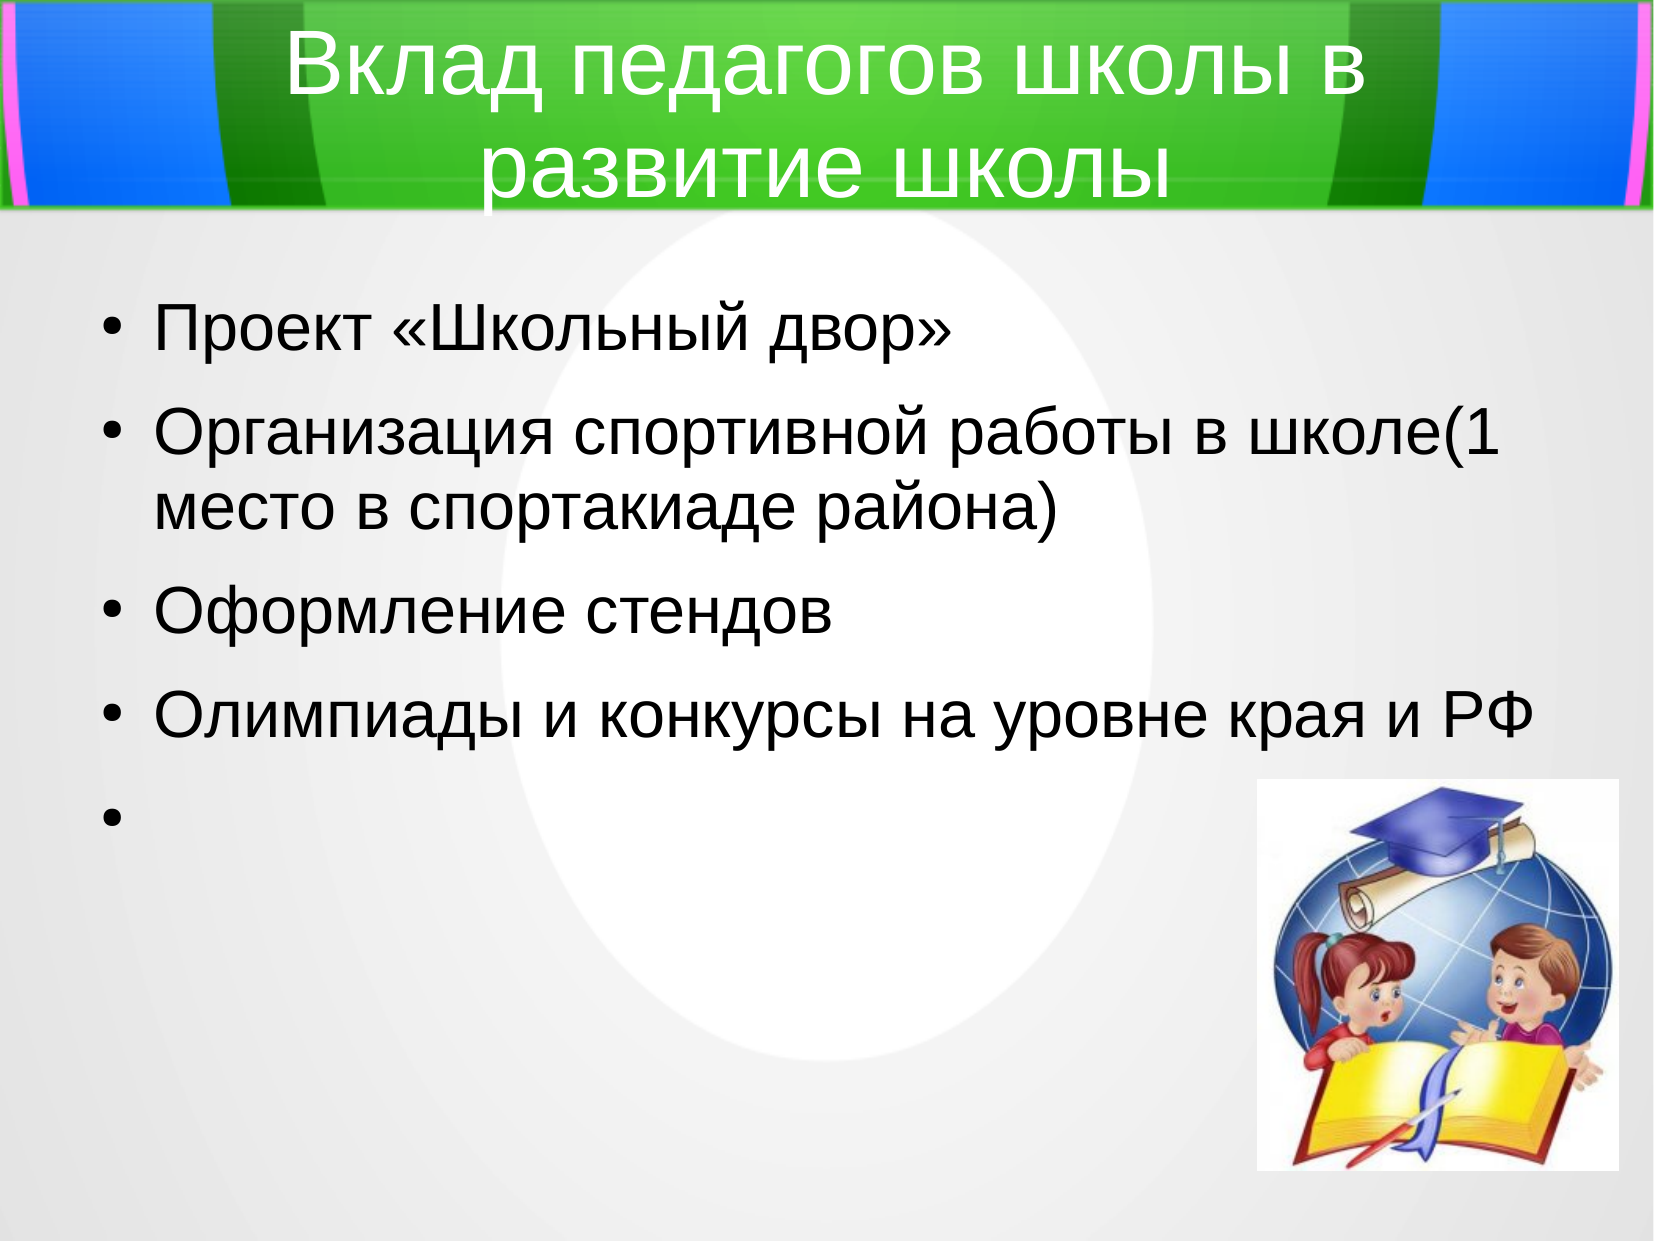

# Вклад педагогов школы в развитие школы
Проект «Школьный двор»
Организация спортивной работы в школе(1 место в спортакиаде района)
Оформление стендов
Олимпиады и конкурсы на уровне края и РФ